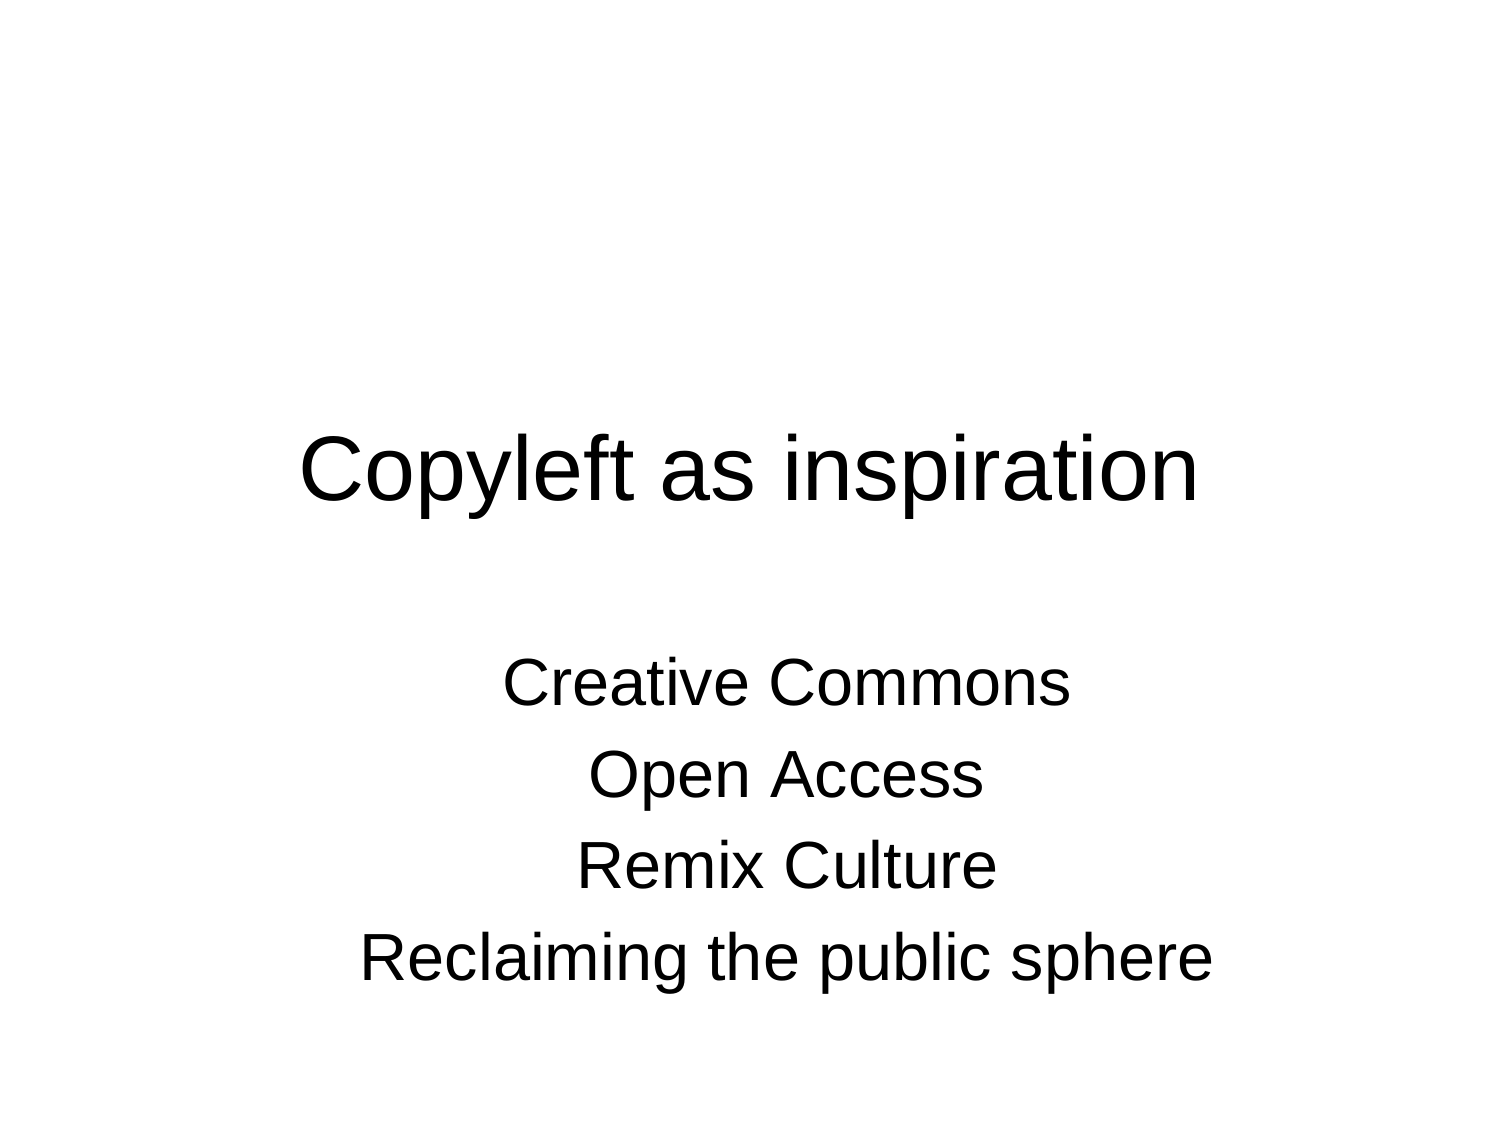

# Copyleft as inspiration
Creative Commons
Open Access
Remix Culture
Reclaiming the public sphere